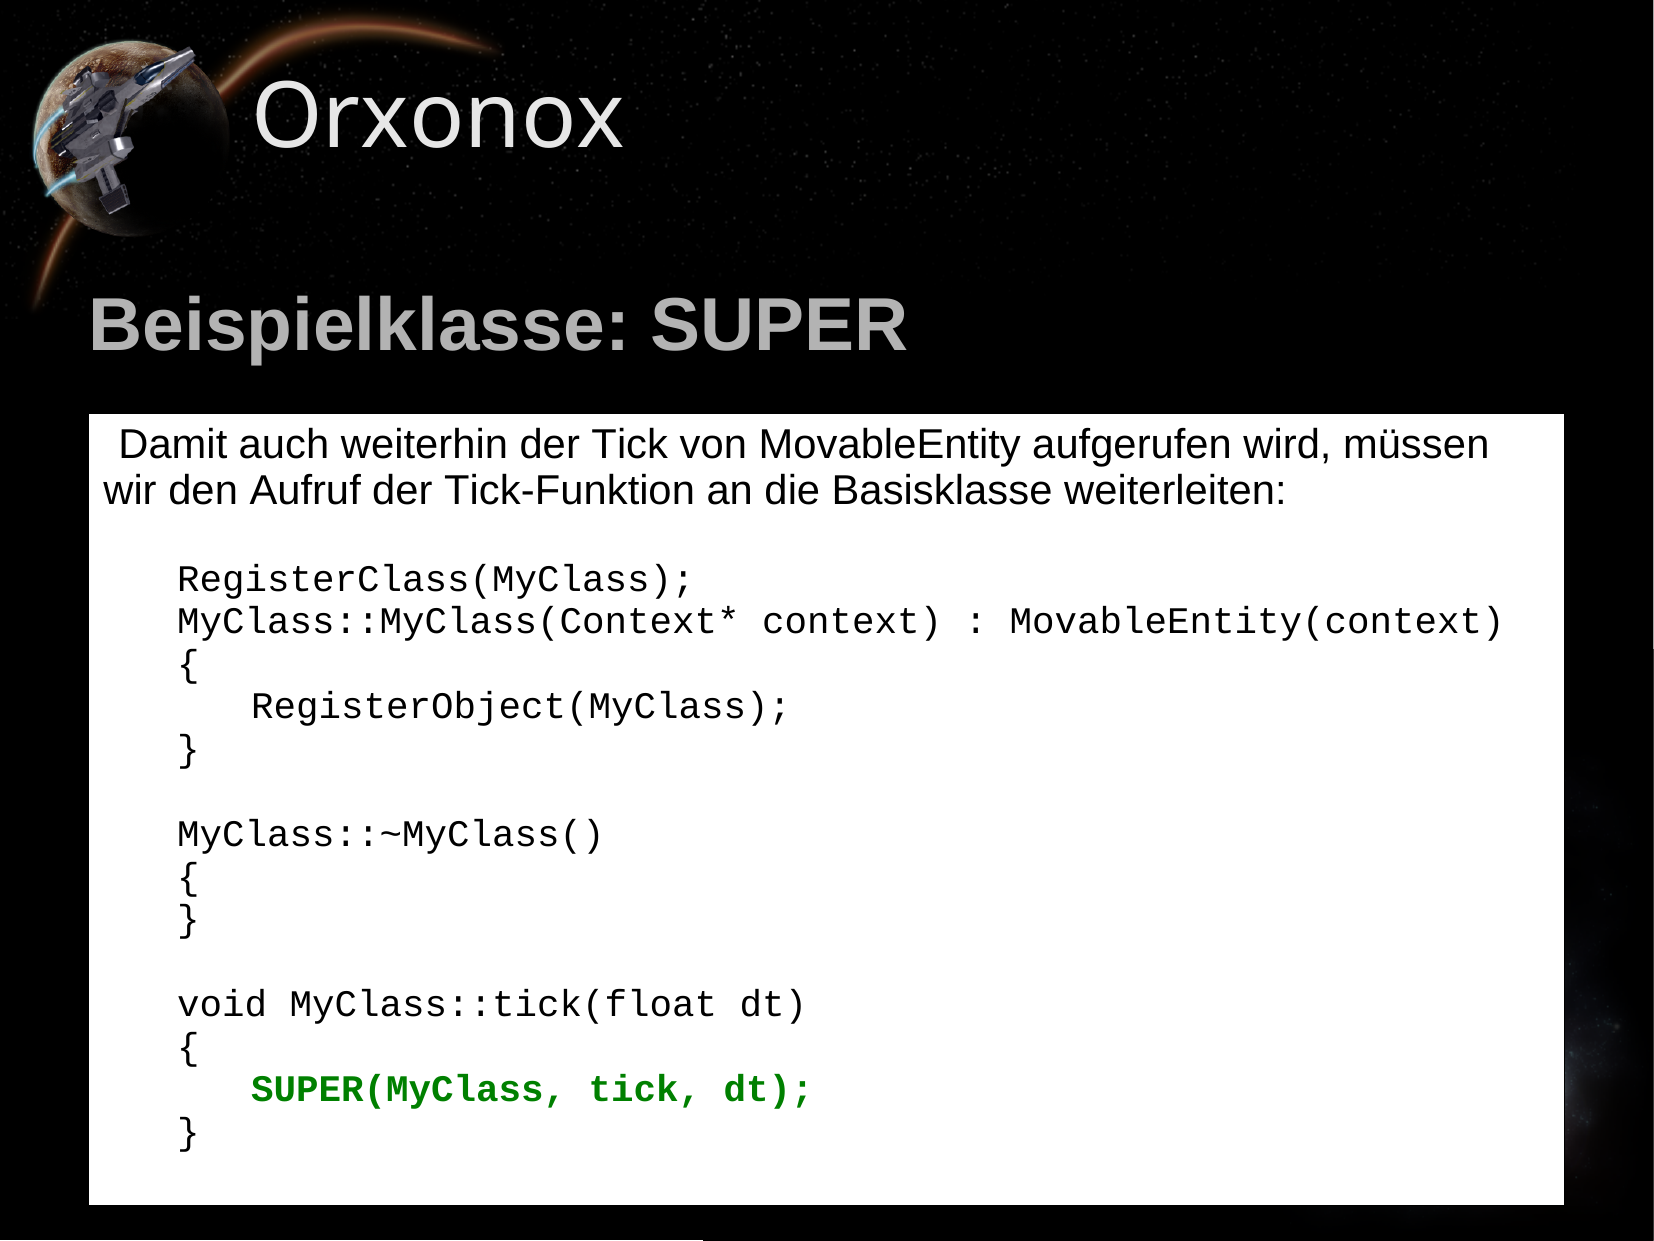

# Beispielklasse: SUPER
Damit auch weiterhin der Tick von MovableEntity aufgerufen wird, müssen wir den Aufruf der Tick-Funktion an die Basisklasse weiterleiten:
	RegisterClass(MyClass);
	MyClass::MyClass(Context* context) : MovableEntity(context)
	{
		RegisterObject(MyClass);
	}
	MyClass::~MyClass()
	{
	}
	void MyClass::tick(float dt)
	{
		SUPER(MyClass, tick, dt);
	}